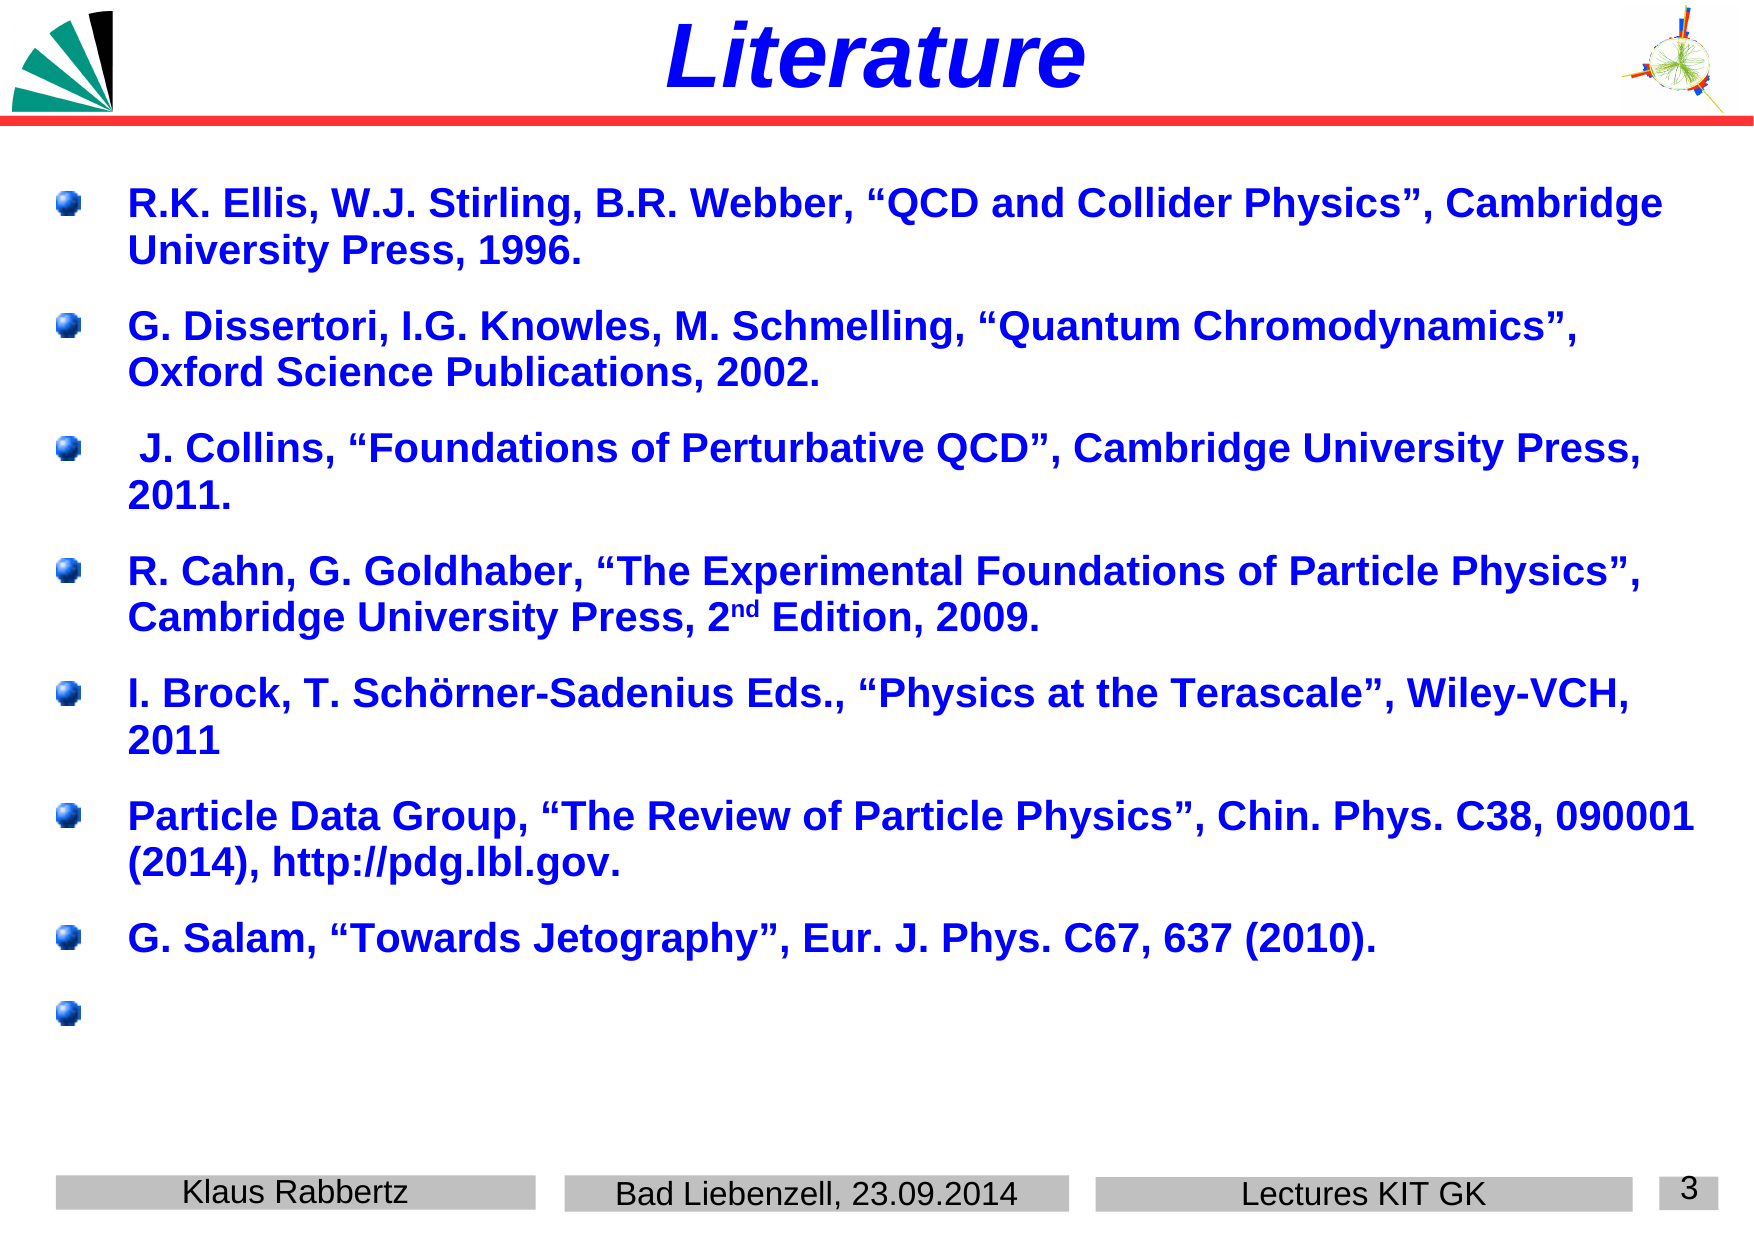

# Literature
R.K. Ellis, W.J. Stirling, B.R. Webber, “QCD and Collider Physics”, Cambridge University Press, 1996.
G. Dissertori, I.G. Knowles, M. Schmelling, “Quantum Chromodynamics”, Oxford Science Publications, 2002.
 J. Collins, “Foundations of Perturbative QCD”, Cambridge University Press, 2011.
R. Cahn, G. Goldhaber, “The Experimental Foundations of Particle Physics”, Cambridge University Press, 2nd Edition, 2009.
I. Brock, T. Schörner-Sadenius Eds., “Physics at the Terascale”, Wiley-VCH, 2011
Particle Data Group, “The Review of Particle Physics”, Chin. Phys. C38, 090001 (2014), http://pdg.lbl.gov.
G. Salam, “Towards Jetography”, Eur. J. Phys. C67, 637 (2010).